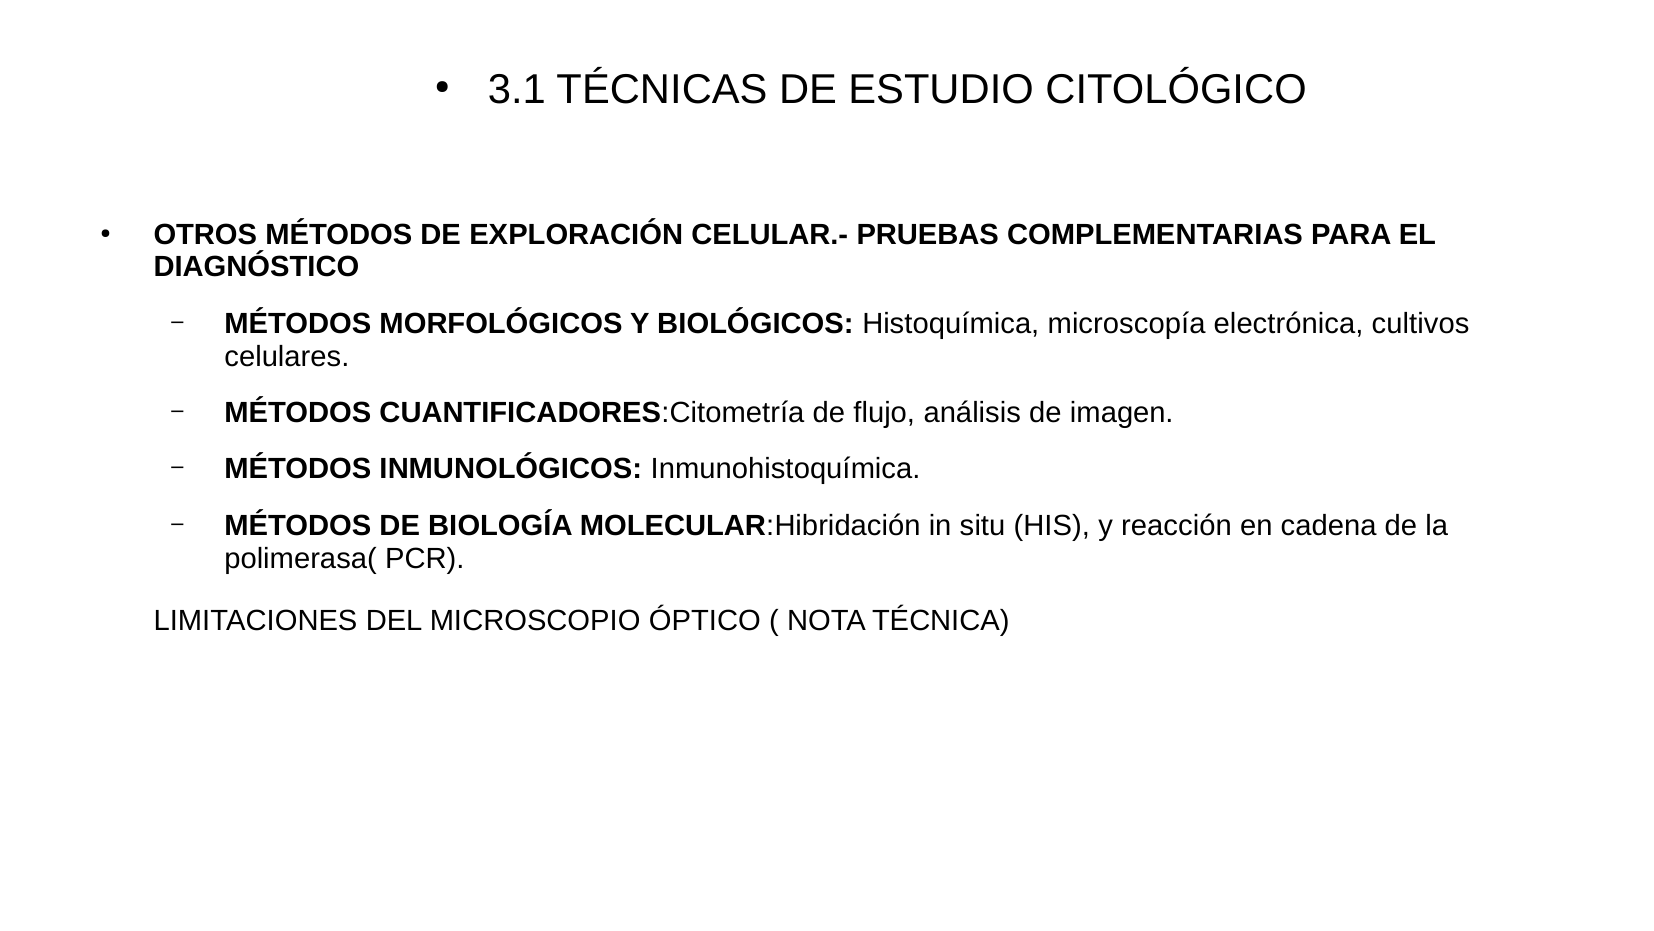

3.1 TÉCNICAS DE ESTUDIO CITOLÓGICO
# OTROS MÉTODOS DE EXPLORACIÓN CELULAR.- PRUEBAS COMPLEMENTARIAS PARA EL DIAGNÓSTICO
MÉTODOS MORFOLÓGICOS Y BIOLÓGICOS: Histoquímica, microscopía electrónica, cultivos celulares.
MÉTODOS CUANTIFICADORES:Citometría de flujo, análisis de imagen.
MÉTODOS INMUNOLÓGICOS: Inmunohistoquímica.
MÉTODOS DE BIOLOGÍA MOLECULAR:Hibridación in situ (HIS), y reacción en cadena de la polimerasa( PCR).
LIMITACIONES DEL MICROSCOPIO ÓPTICO ( NOTA TÉCNICA)